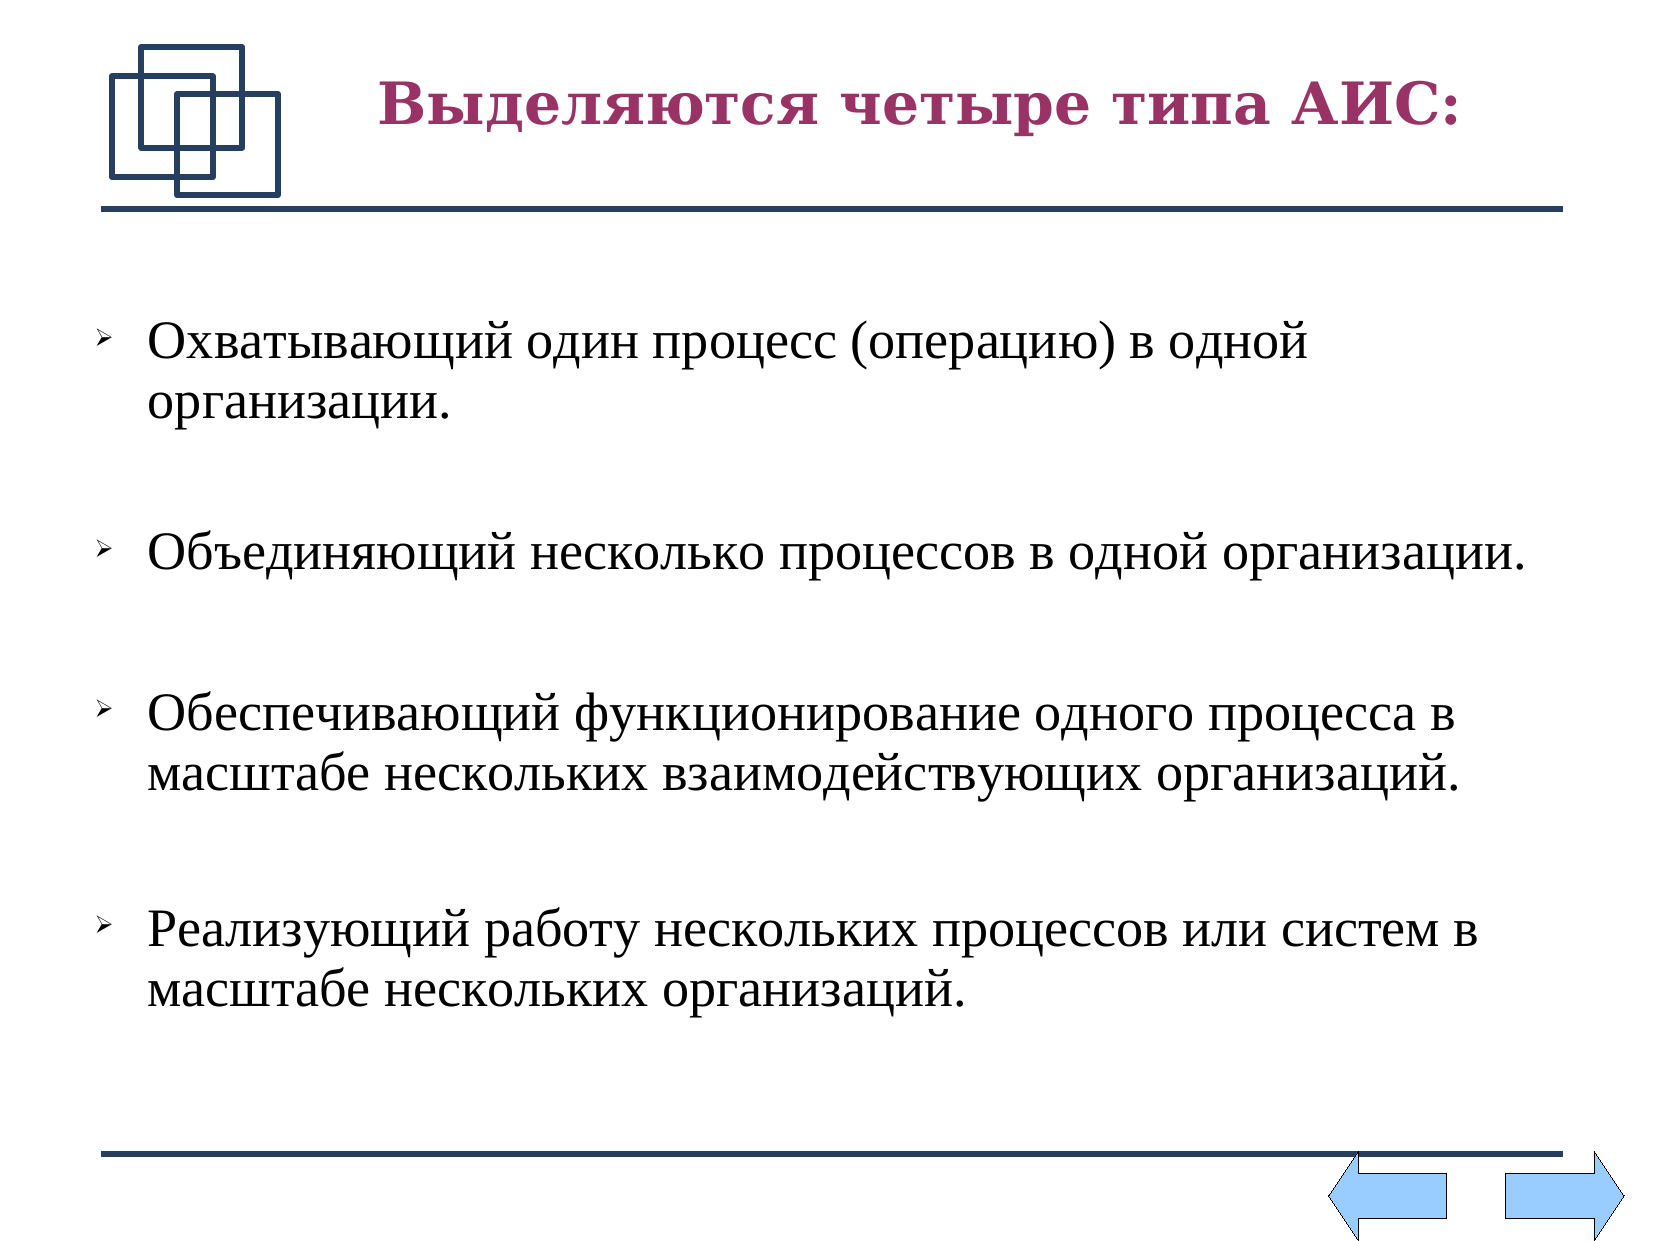

Выделяются четыре типа АИС:
# Охватывающий один процесс (операцию) в одной организации.
Объединяющий несколько процессов в одной организации.
Обеспечивающий функционирование одного процесса в масштабе нескольких взаимодействующих организаций.
Реализующий работу нескольких процессов или систем в масштабе нескольких организаций.